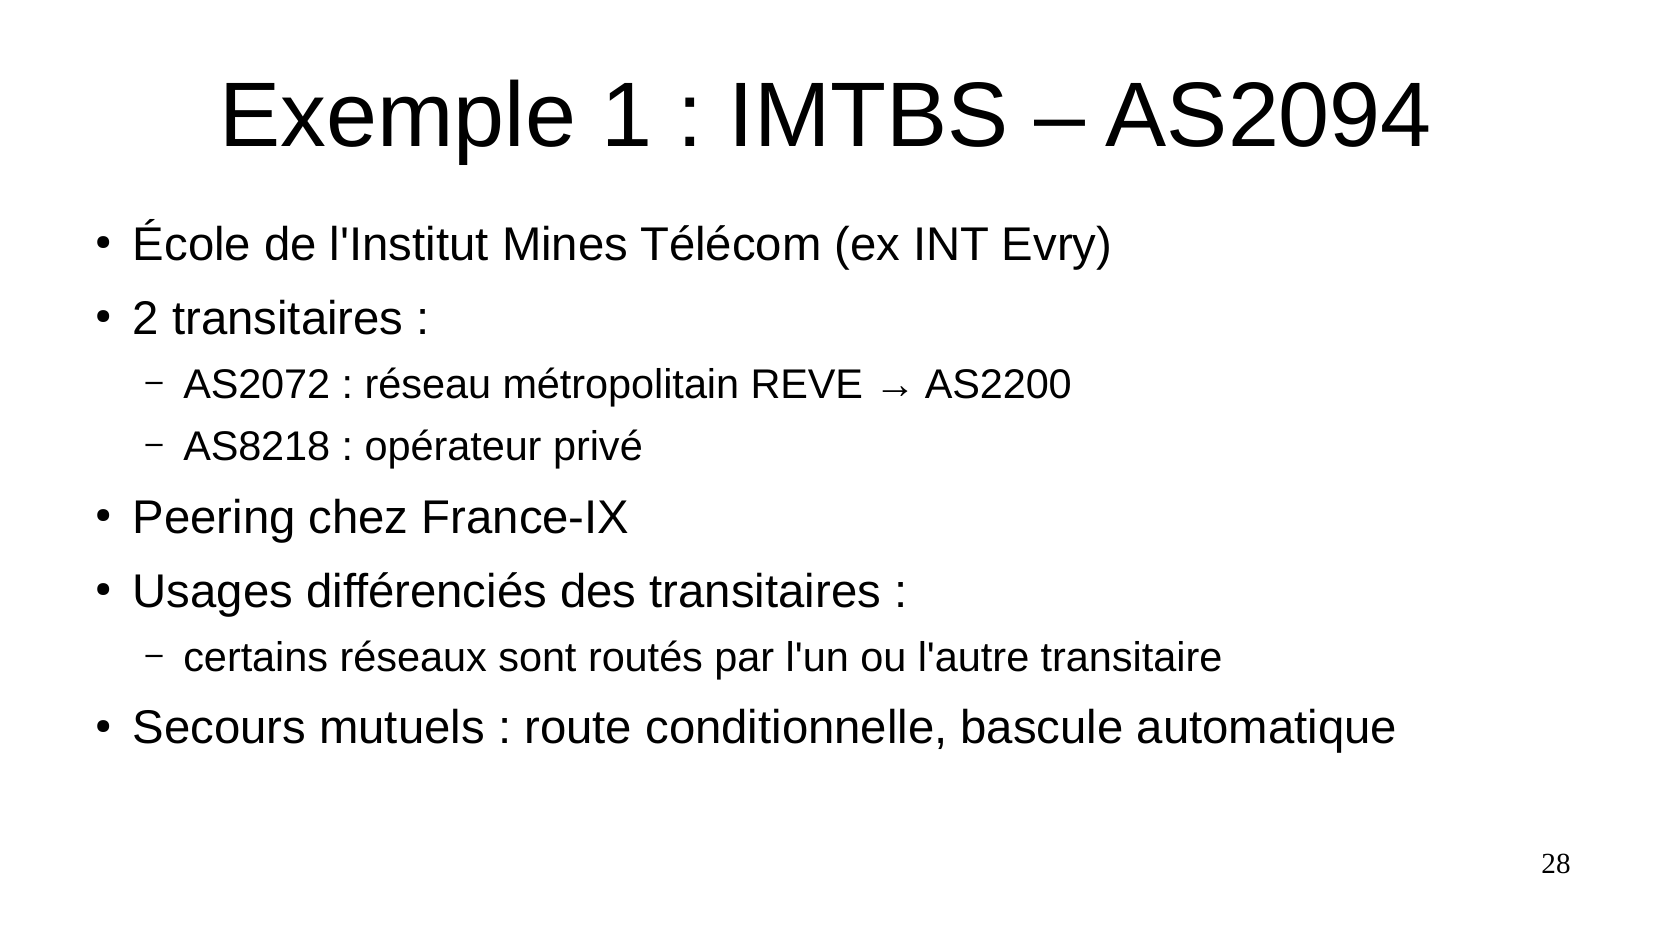

# Exemple 1 : IMTBS – AS2094
École de l'Institut Mines Télécom (ex INT Evry)
2 transitaires :
AS2072 : réseau métropolitain REVE → AS2200
AS8218 : opérateur privé
Peering chez France-IX
Usages différenciés des transitaires :
certains réseaux sont routés par l'un ou l'autre transitaire
Secours mutuels : route conditionnelle, bascule automatique
28